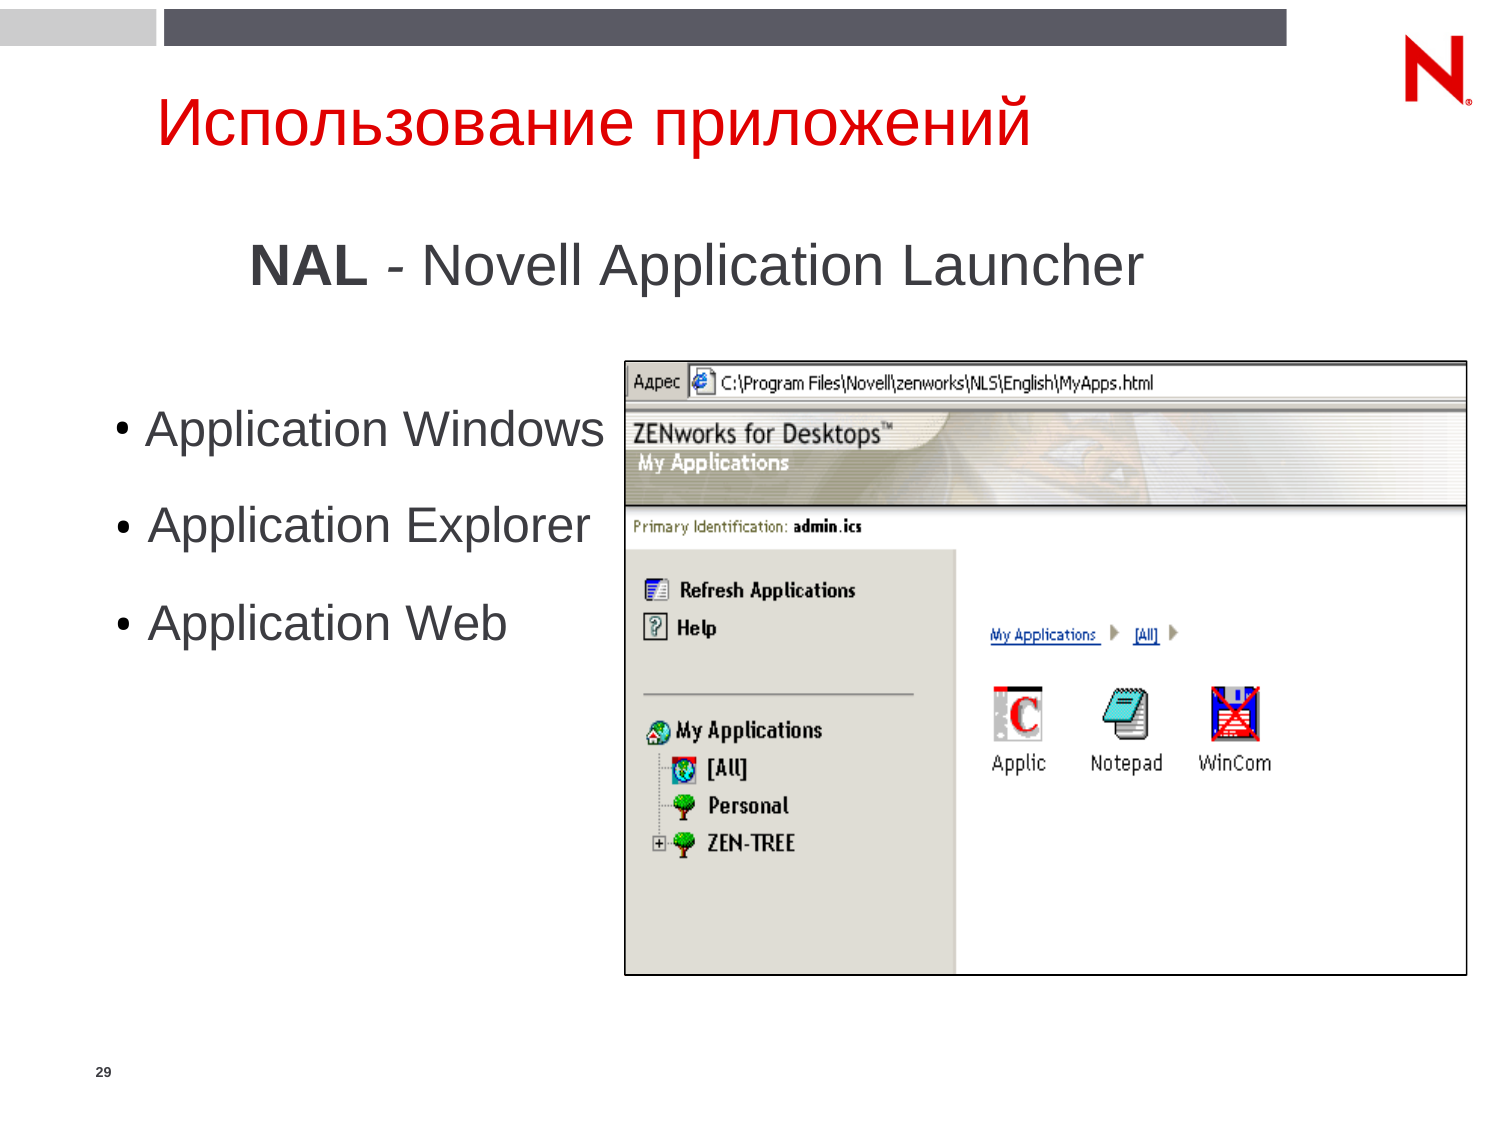

Использование приложений
NAL - Novell Application Launcher
 Application Windows
 Application Explorer
 Application Web